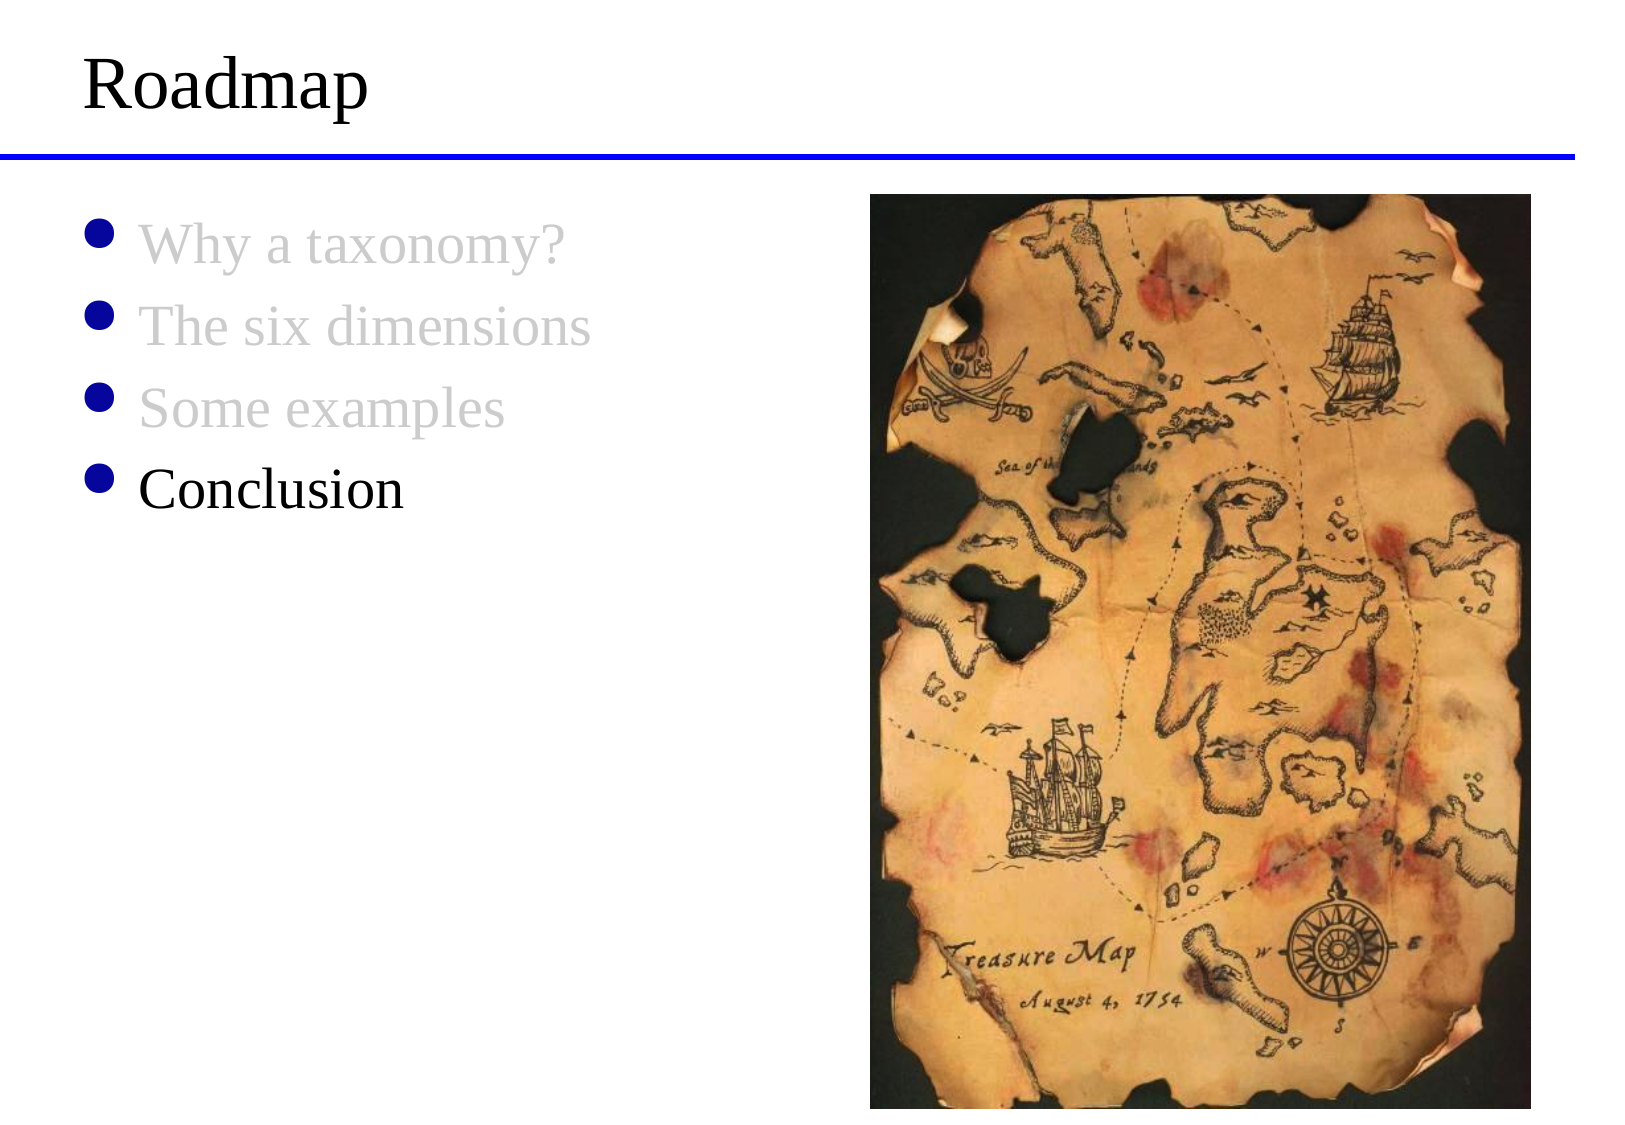

# Roadmap
Why a taxonomy?
The six dimensions
Some examples
Conclusion